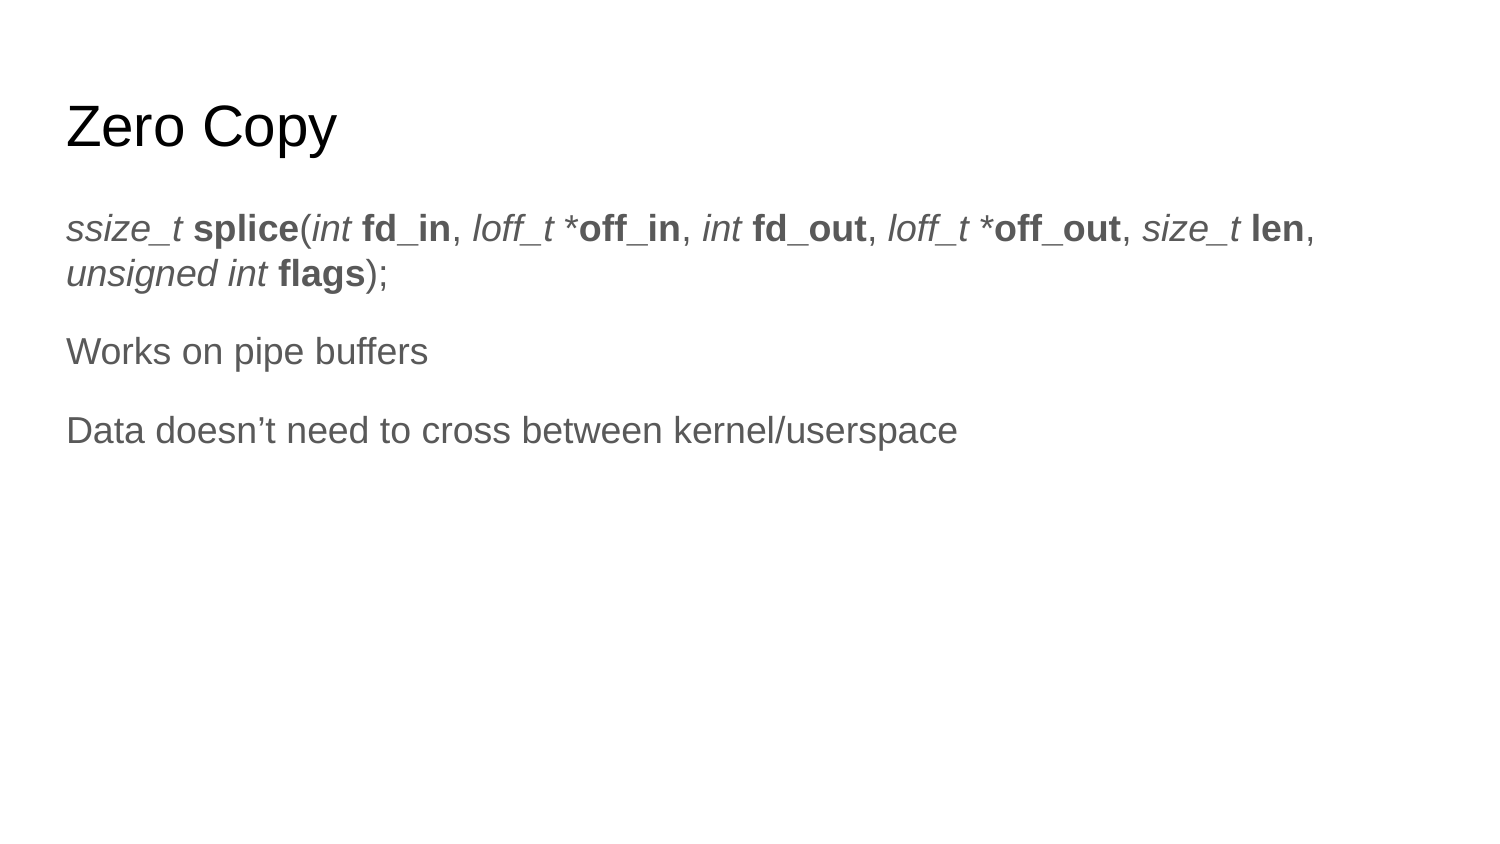

# Zero Copy
ssize_t splice(int fd_in, loff_t *off_in, int fd_out, loff_t *off_out, size_t len, unsigned int flags);
Works on pipe buffers
Data doesn’t need to cross between kernel/userspace